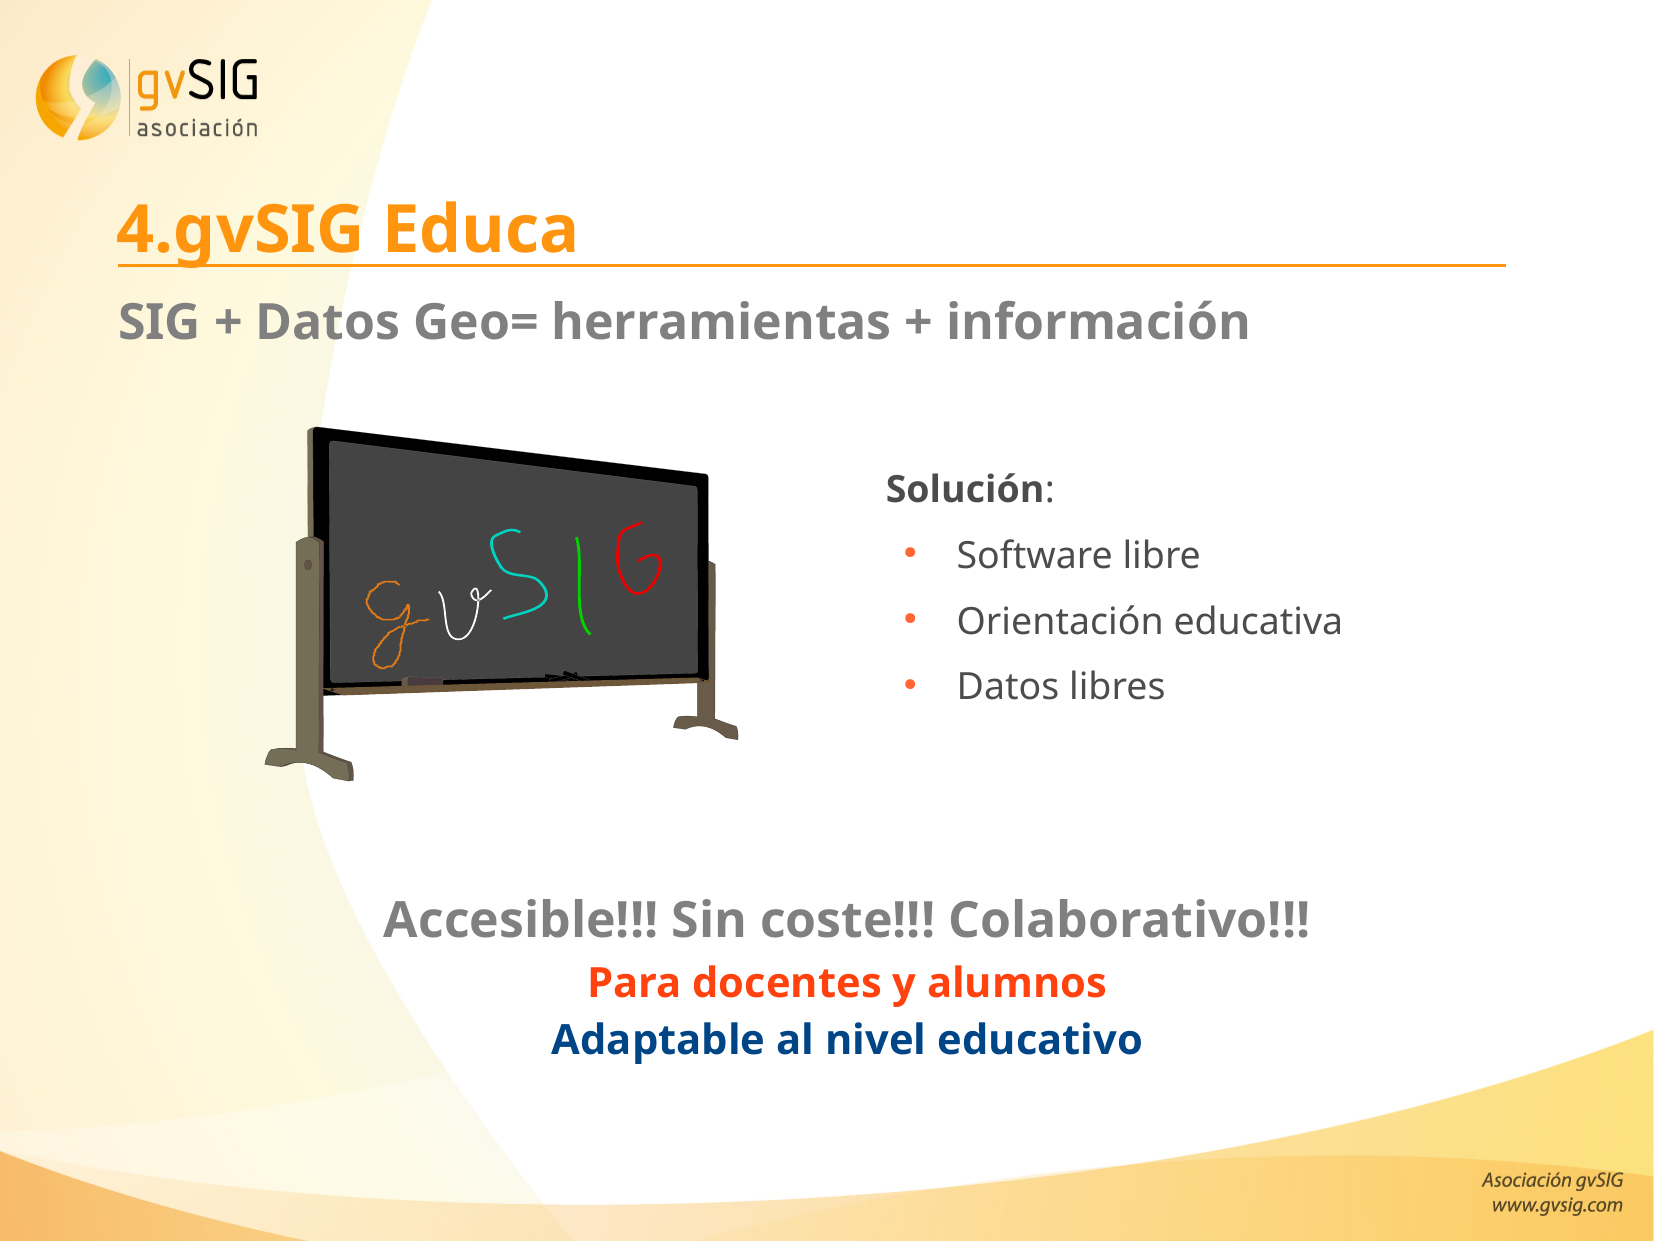

4.gvSIG Educa
# SIG + Datos Geo= herramientas + información
Solución:
Software libre
Orientación educativa
Datos libres
Accesible!!! Sin coste!!! Colaborativo!!!
Para docentes y alumnos
Adaptable al nivel educativo